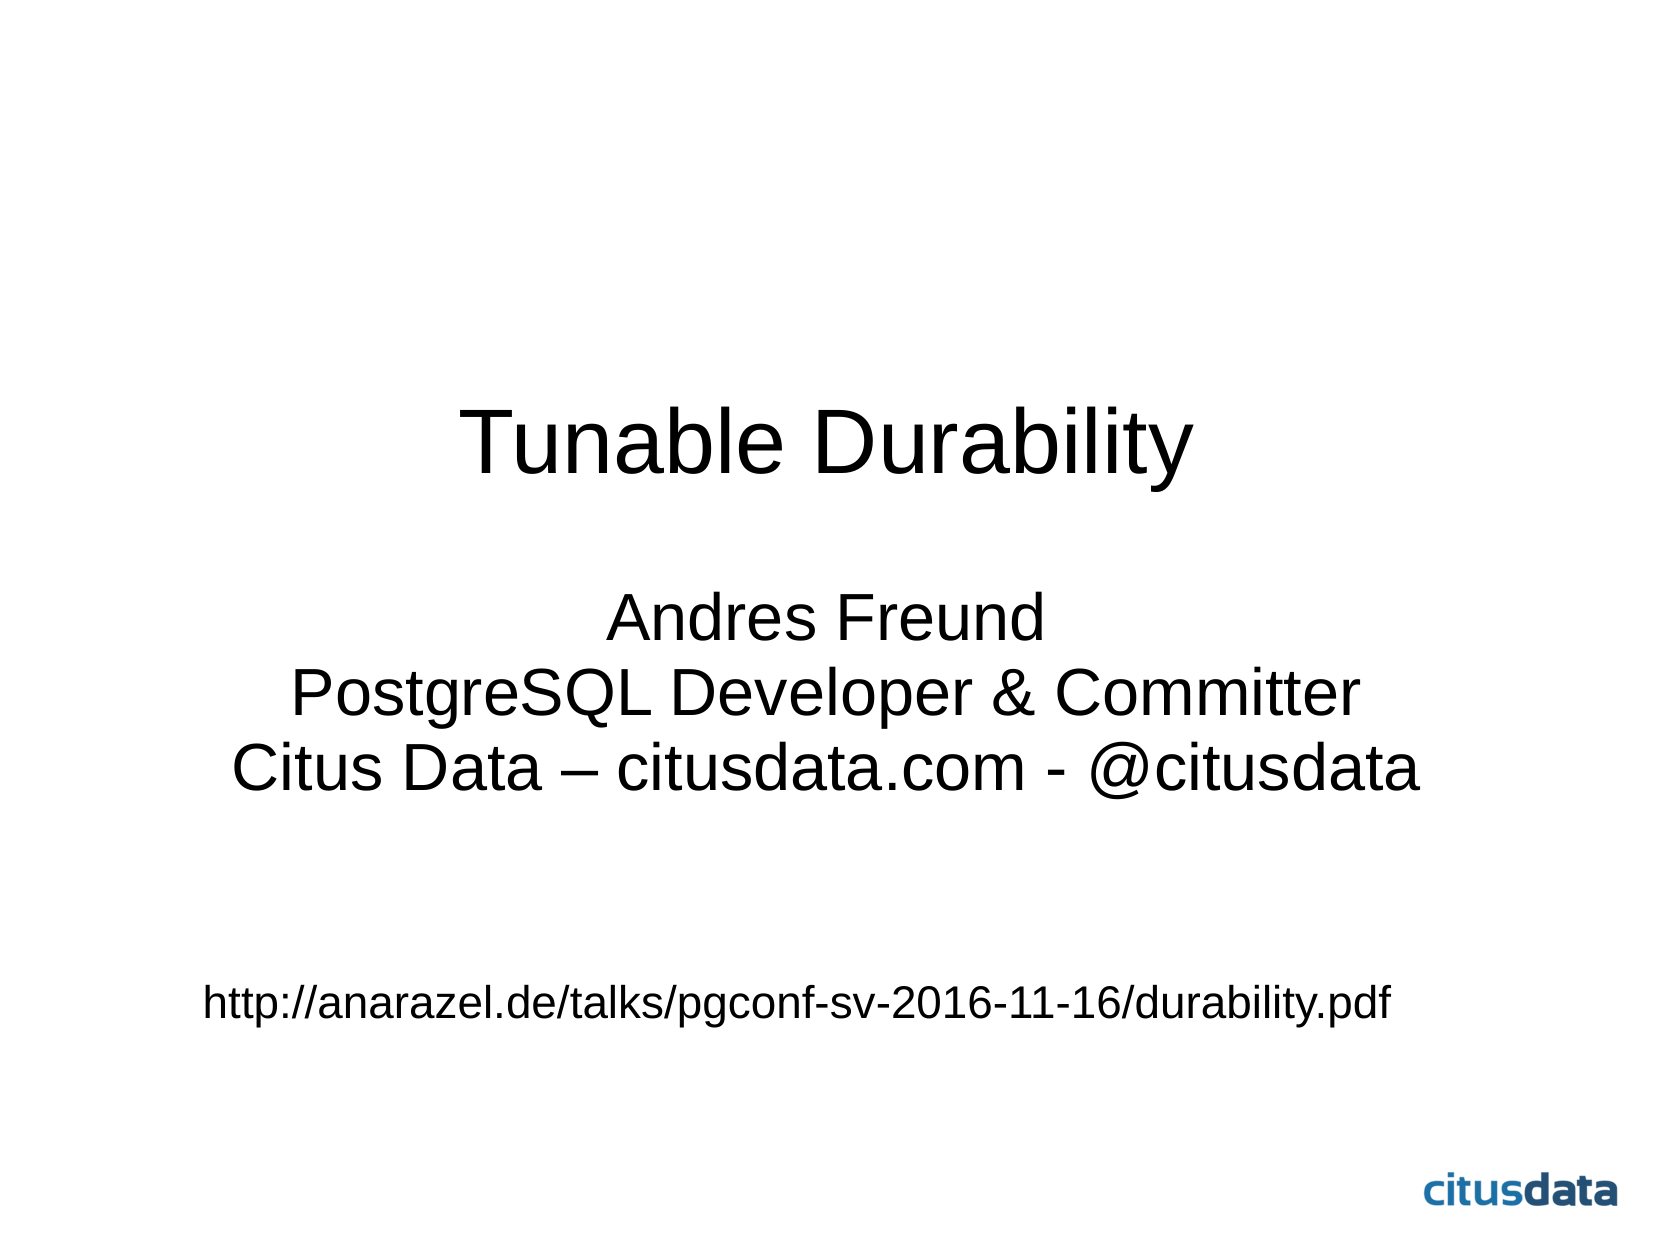

Andres Freund
PostgreSQL Developer & Committer
Citus Data – citusdata.com - @citusdata
# Tunable Durability
http://anarazel.de/talks/pgconf-sv-2016-11-16/durability.pdf